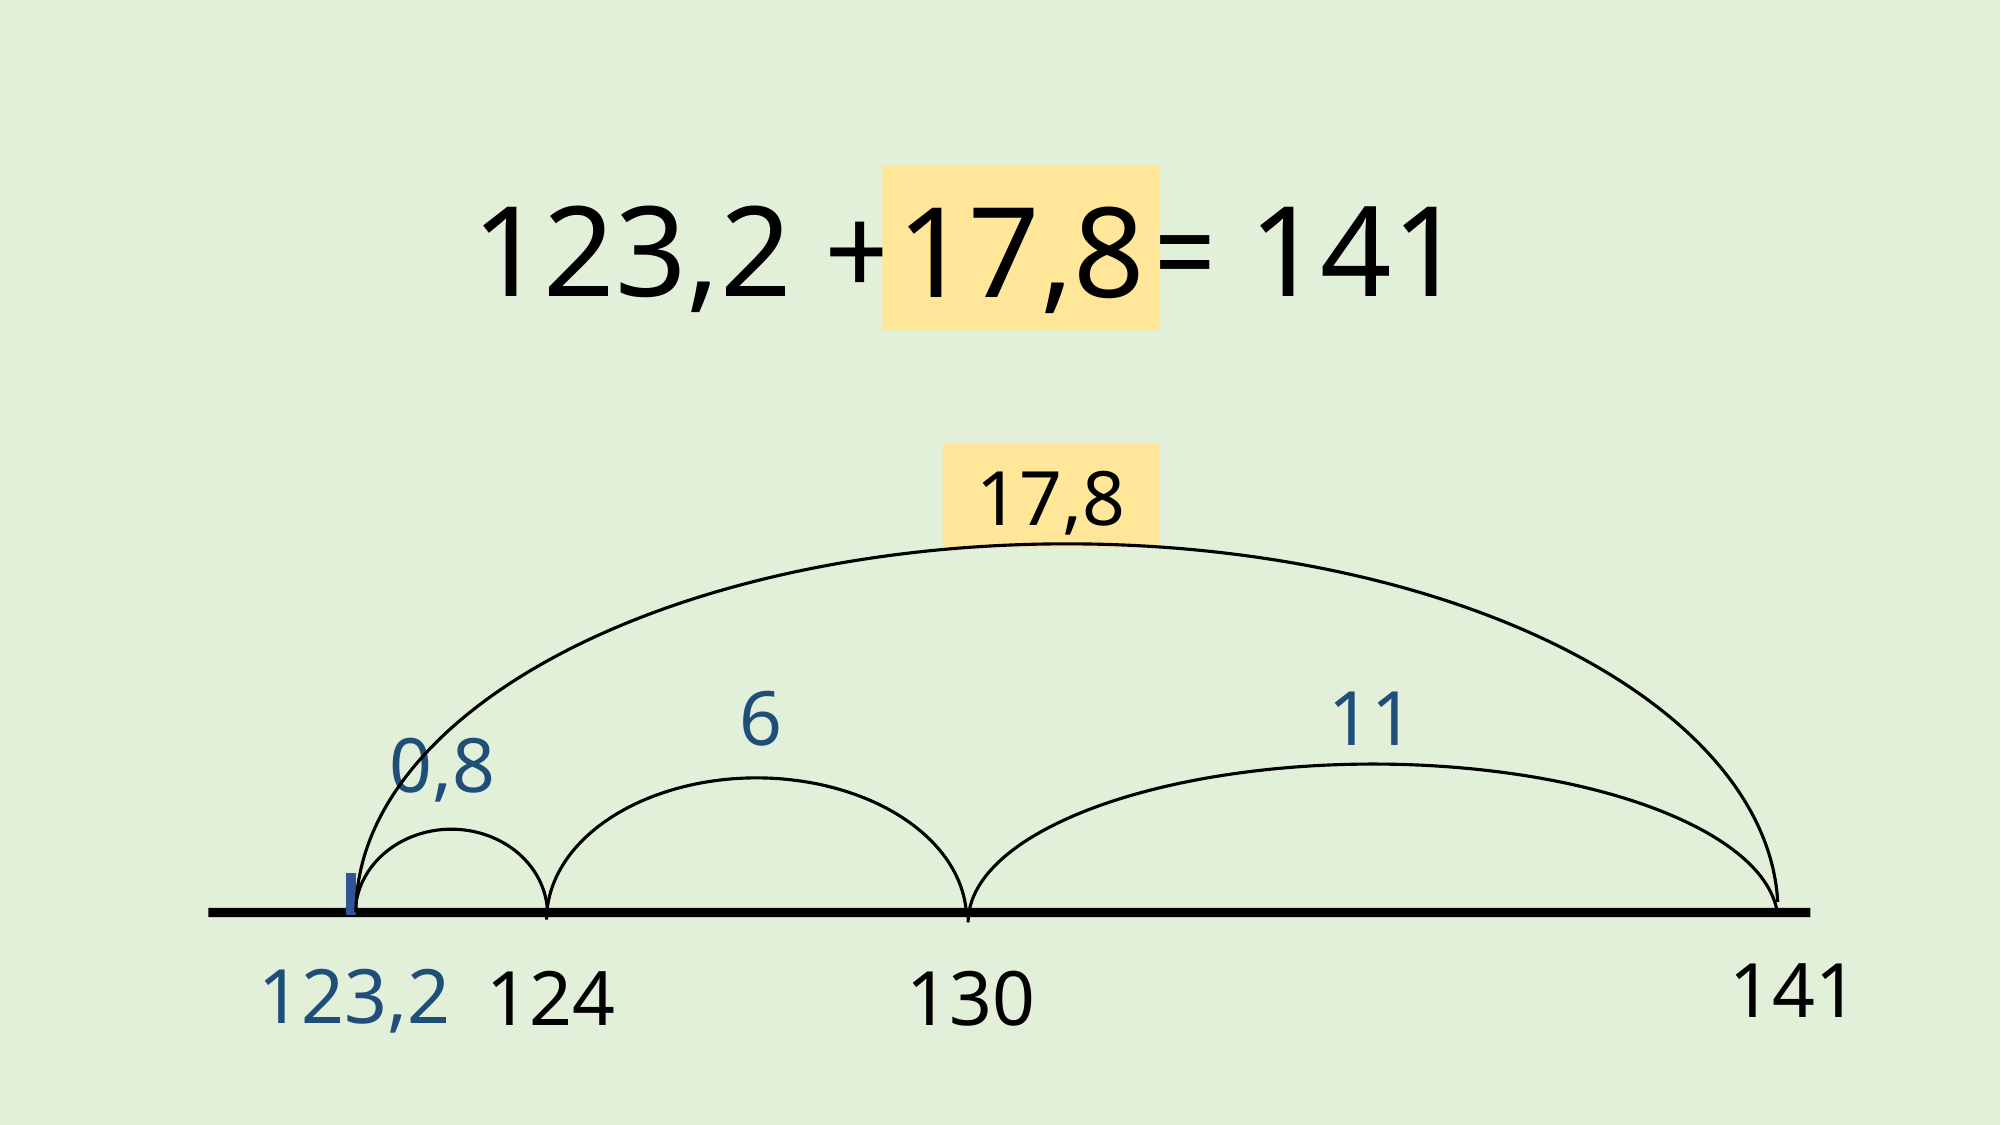

123,2 + ? = 141
17,8
17,8
43
11
6
44
0,8
45
141
123,2
124
130